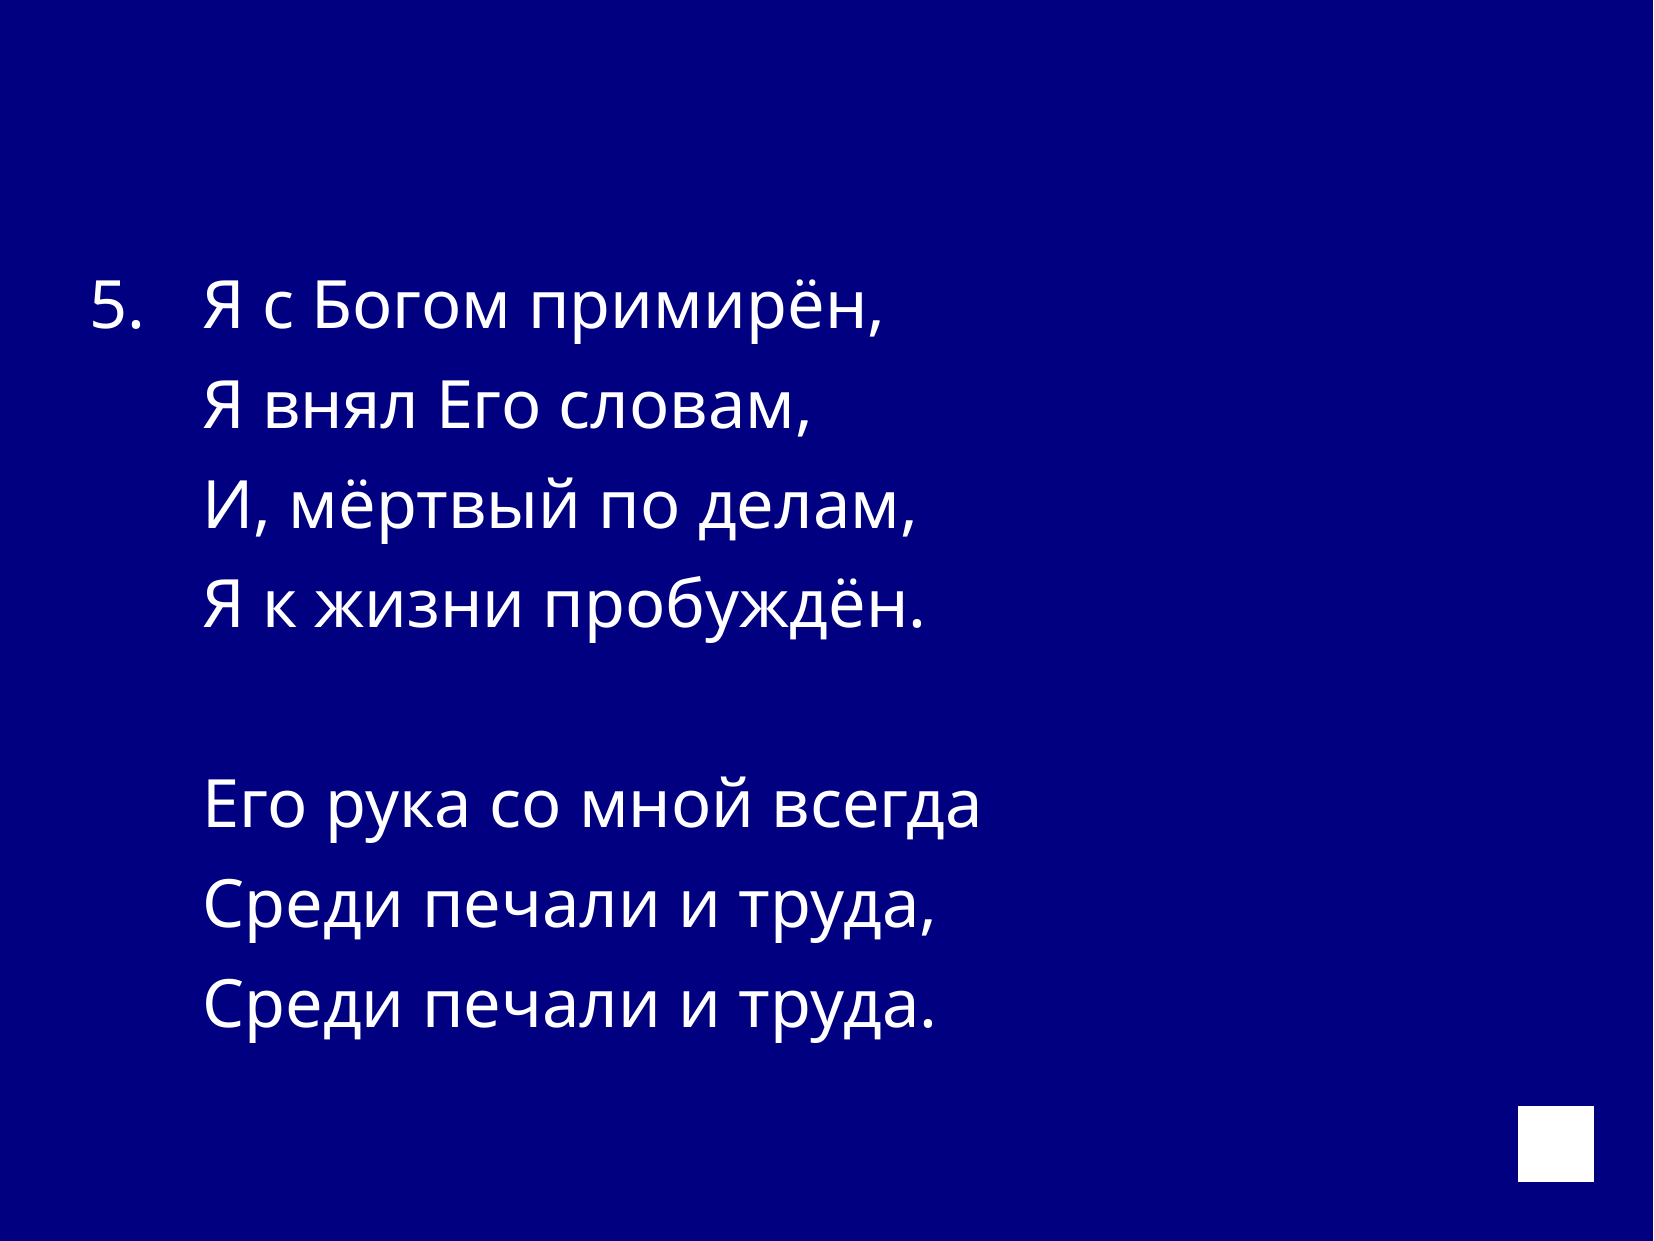

5.	Я с Богом примирён,
	Я внял Его словам,
	И, мёртвый по делам,
	Я к жизни пробуждён.
	Его рука со мной всегда
	Среди печали и труда,
	Среди печали и труда.